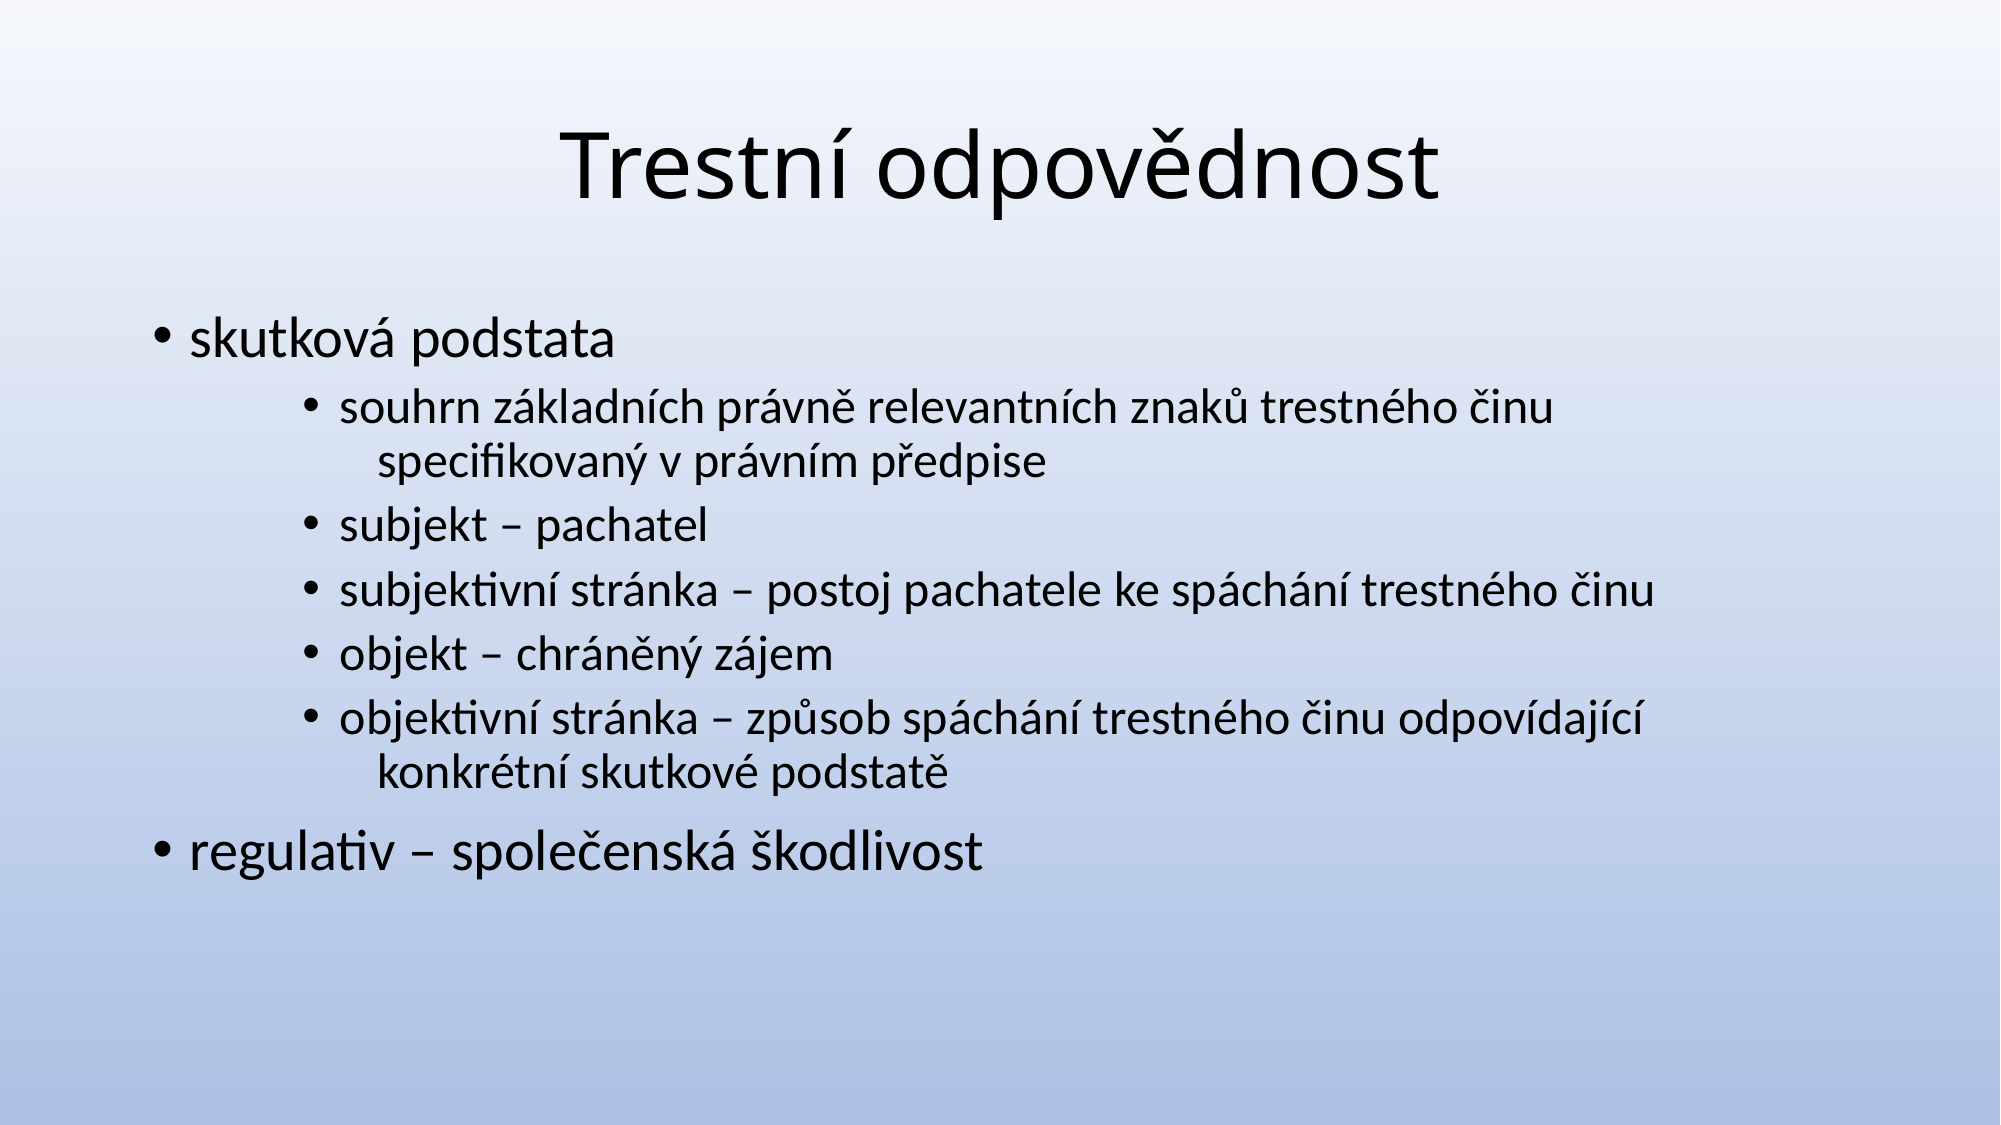

# Trestní odpovědnost
skutková podstata
souhrn základních právně relevantních znaků trestného činu specifikovaný v právním předpise
subjekt – pachatel
subjektivní stránka – postoj pachatele ke spáchání trestného činu
objekt – chráněný zájem
objektivní stránka – způsob spáchání trestného činu odpovídající konkrétní skutkové podstatě
regulativ – společenská škodlivost